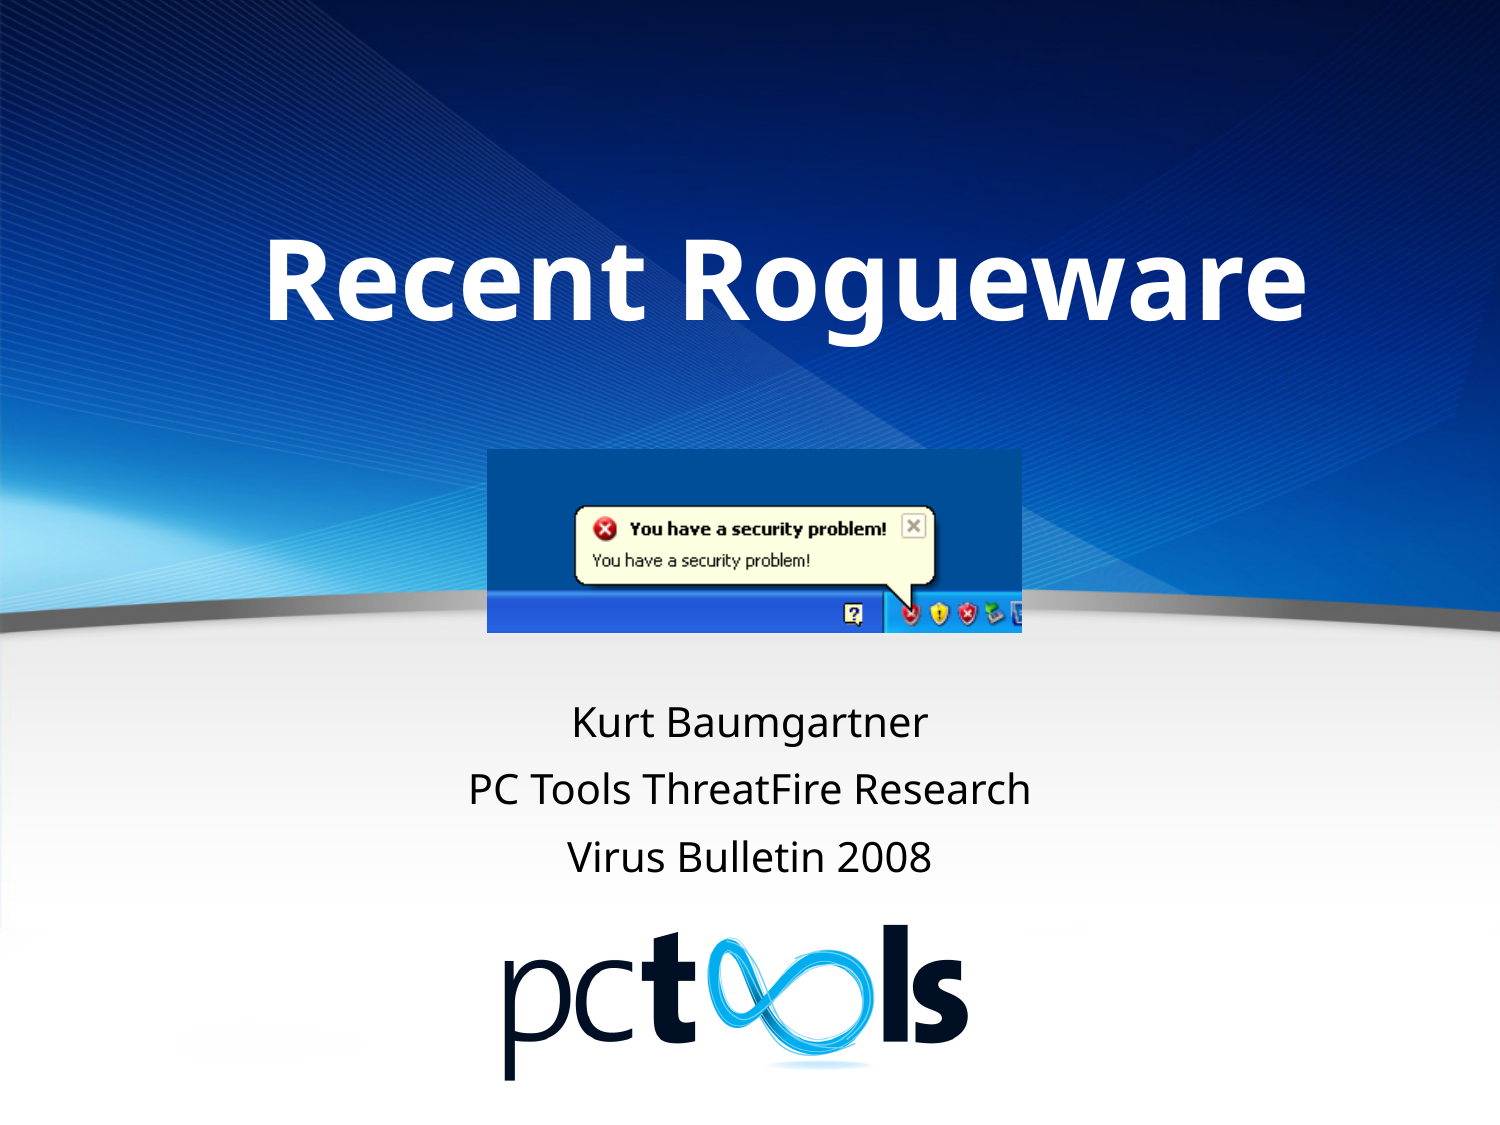

# Recent Rogueware
Kurt Baumgartner
PC Tools ThreatFire Research
Virus Bulletin 2008